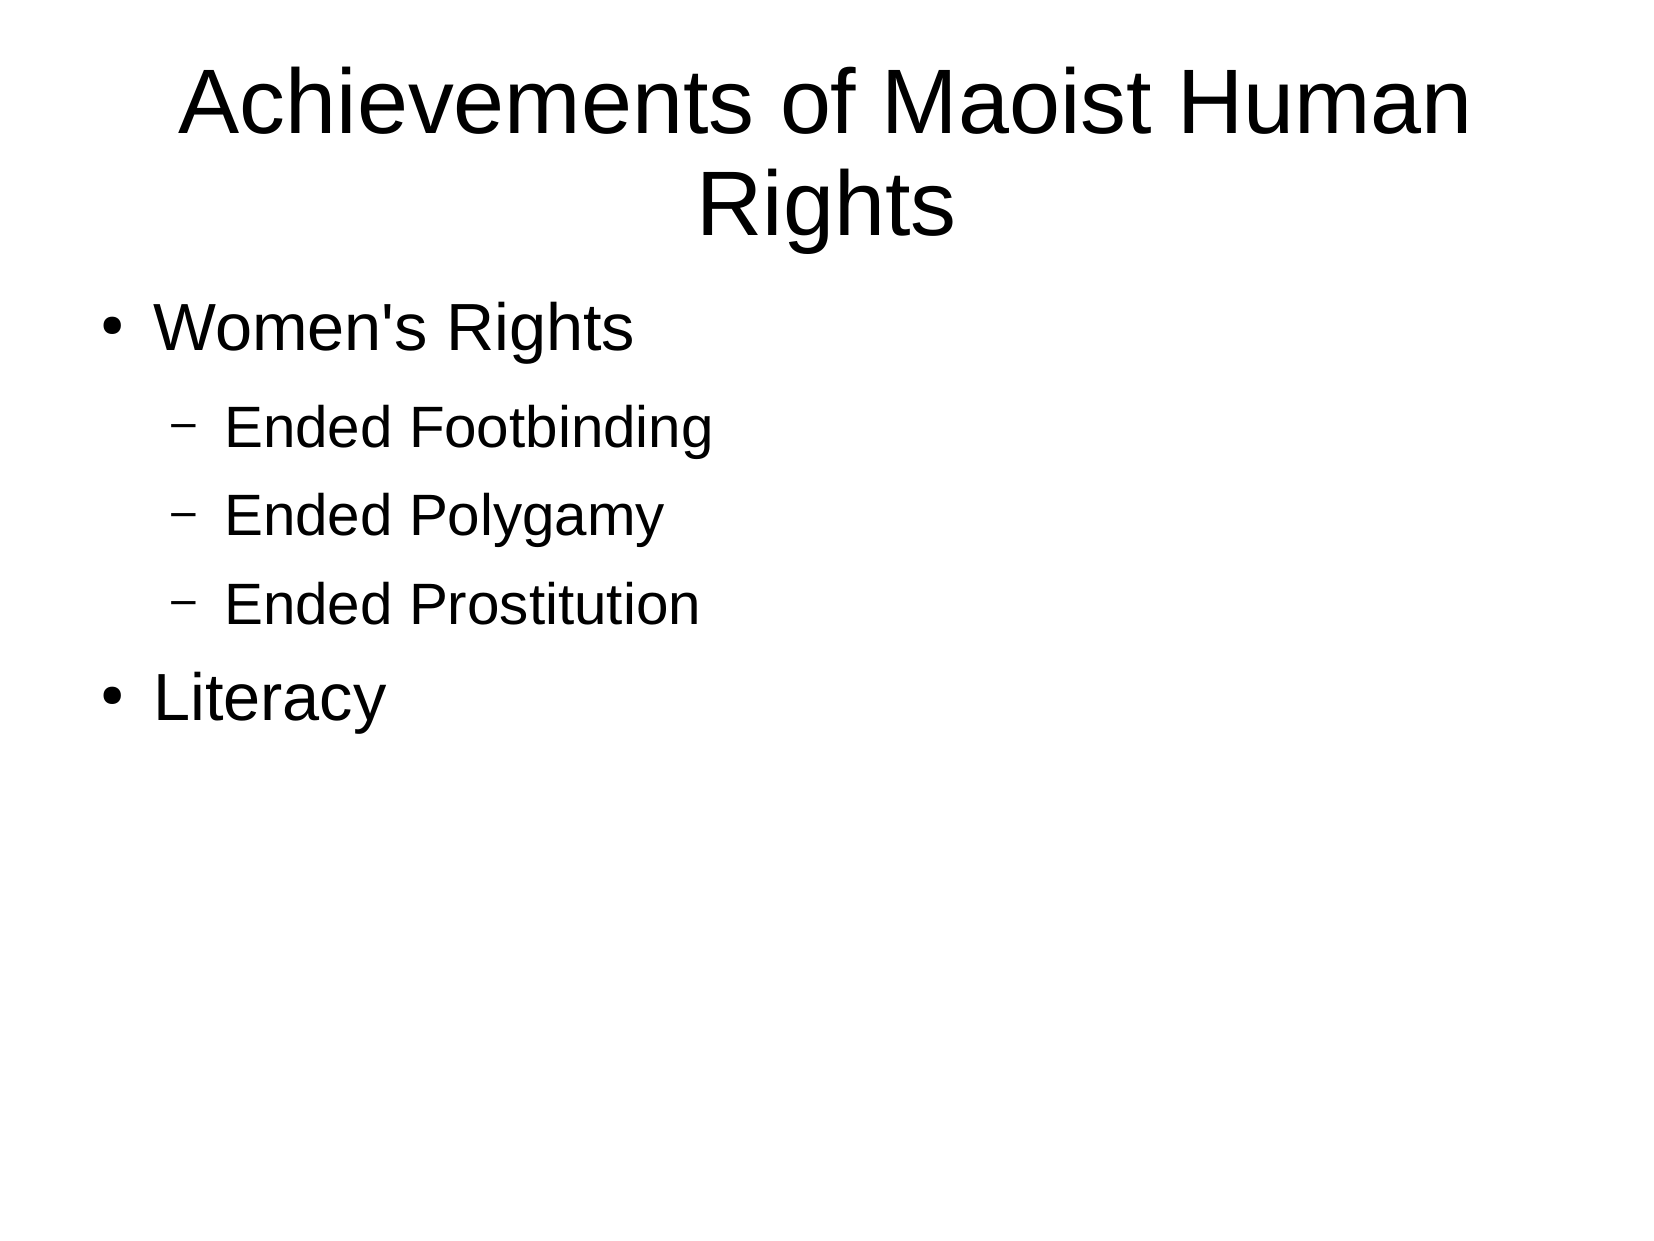

# Achievements of Maoist Human Rights
Women's Rights
Ended Footbinding
Ended Polygamy
Ended Prostitution
Literacy